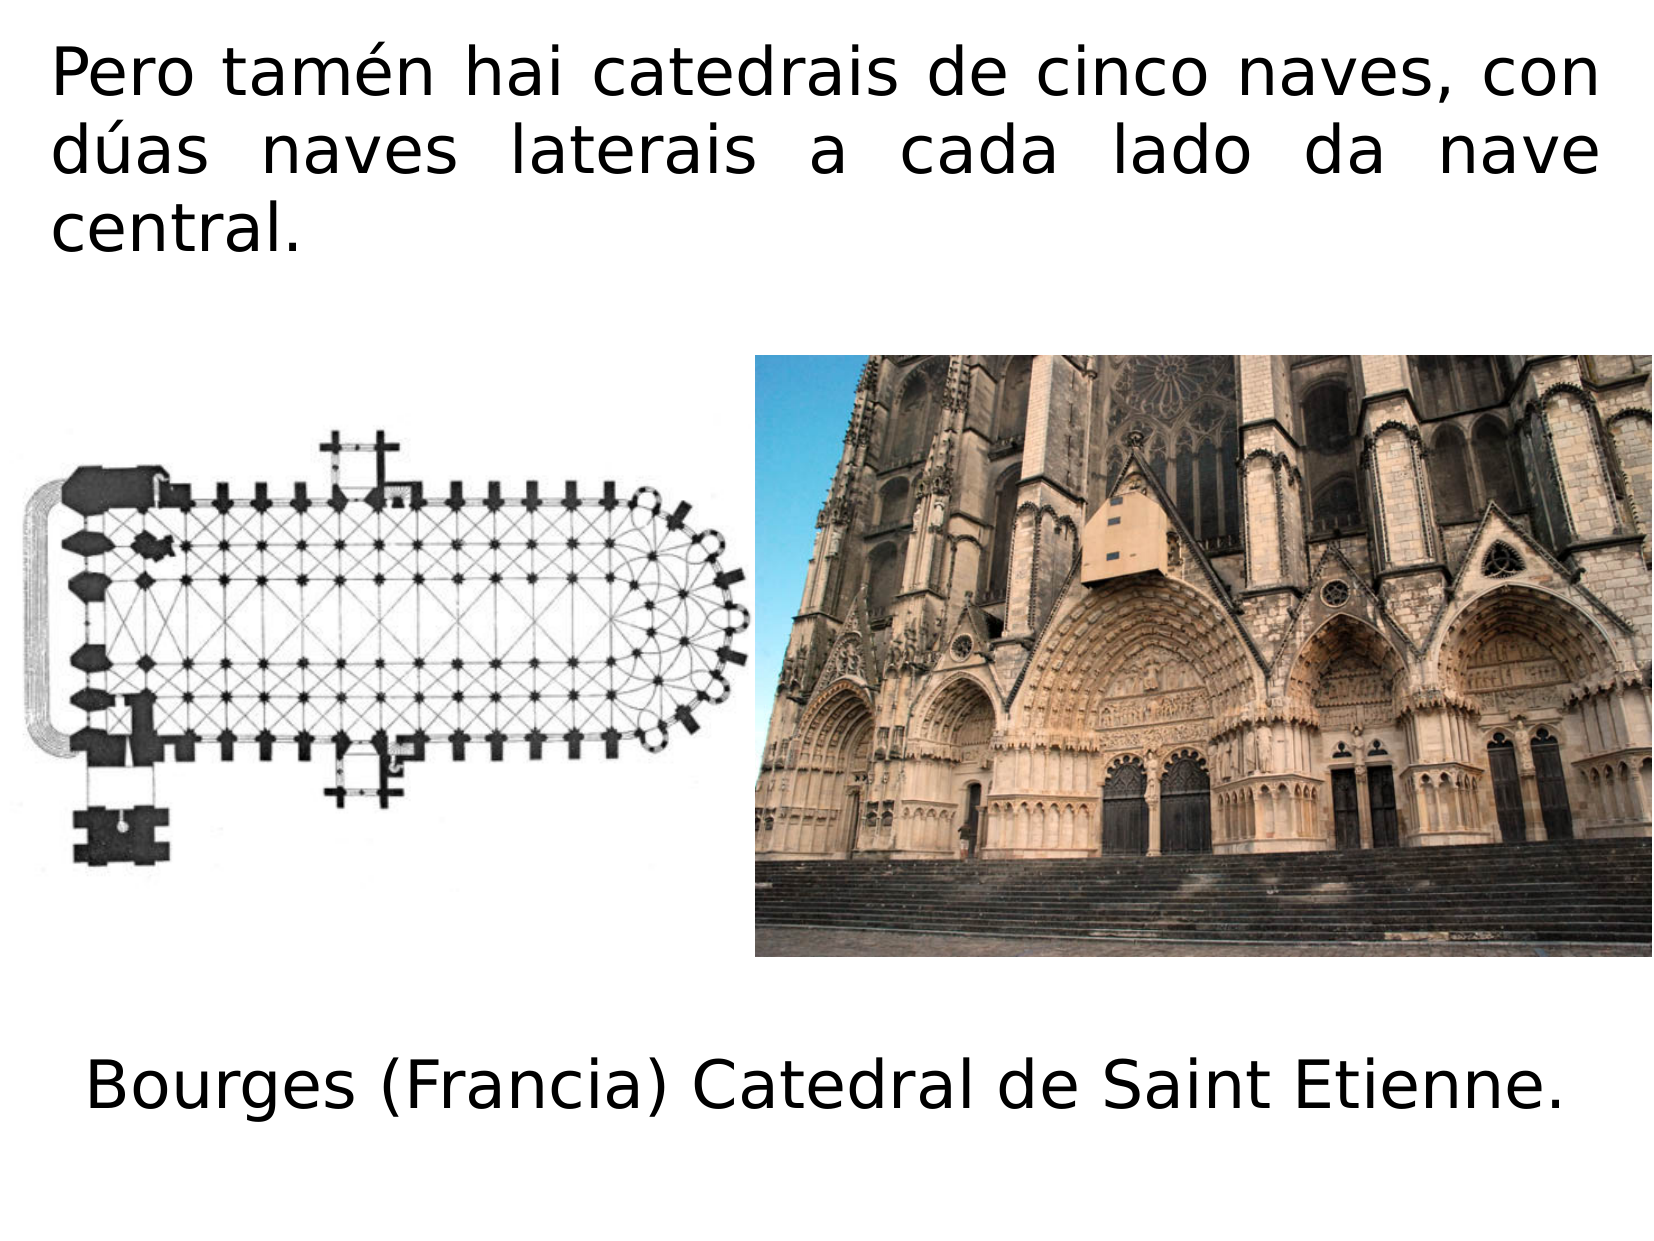

Pero tamén hai catedrais de cinco naves, con dúas naves laterais a cada lado da nave central.
Bourges (Francia) Catedral de Saint Etienne.